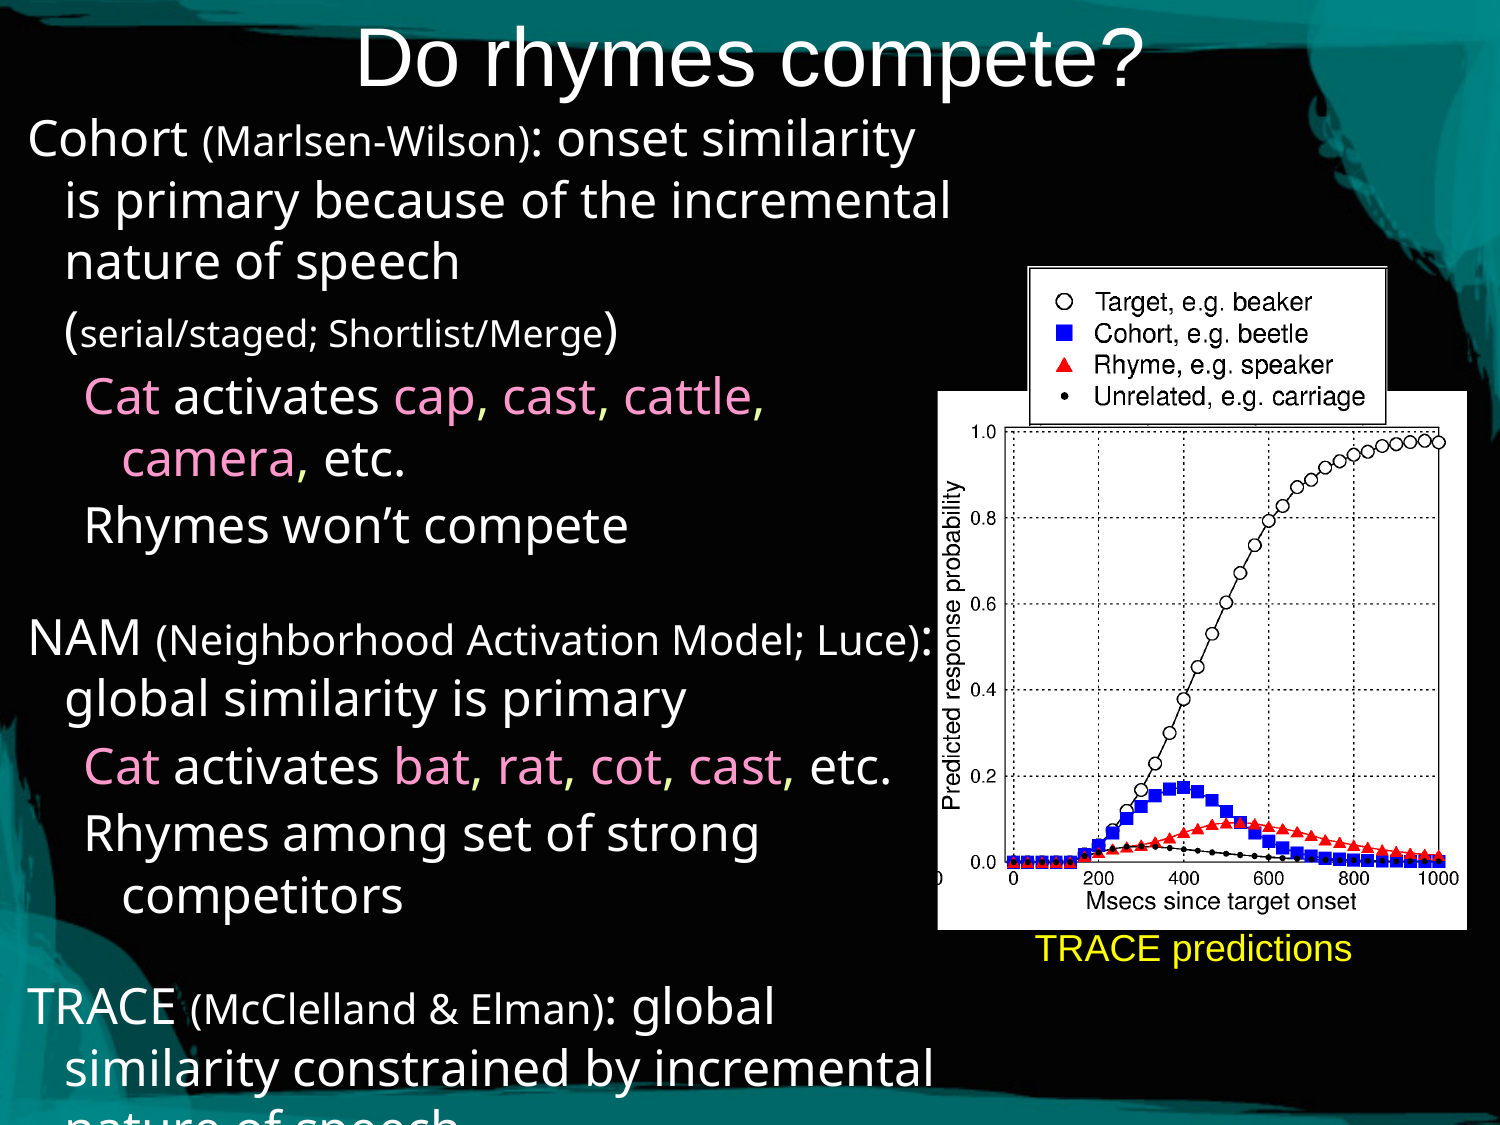

# Do rhymes compete?
Cohort (Marlsen-Wilson): onset similarity is primary because of the incremental nature of speech
	(serial/staged; Shortlist/Merge)
Cat activates cap, cast, cattle, camera, etc.
Rhymes won’t compete
NAM (Neighborhood Activation Model; Luce): global similarity is primary
Cat activates bat, rat, cot, cast, etc.
Rhymes among set of strong competitors
TRACE (McClelland & Elman): global similarity constrained by incremental nature of speech
Cohorts and rhymes compete, but with different time course
TRACE predictions